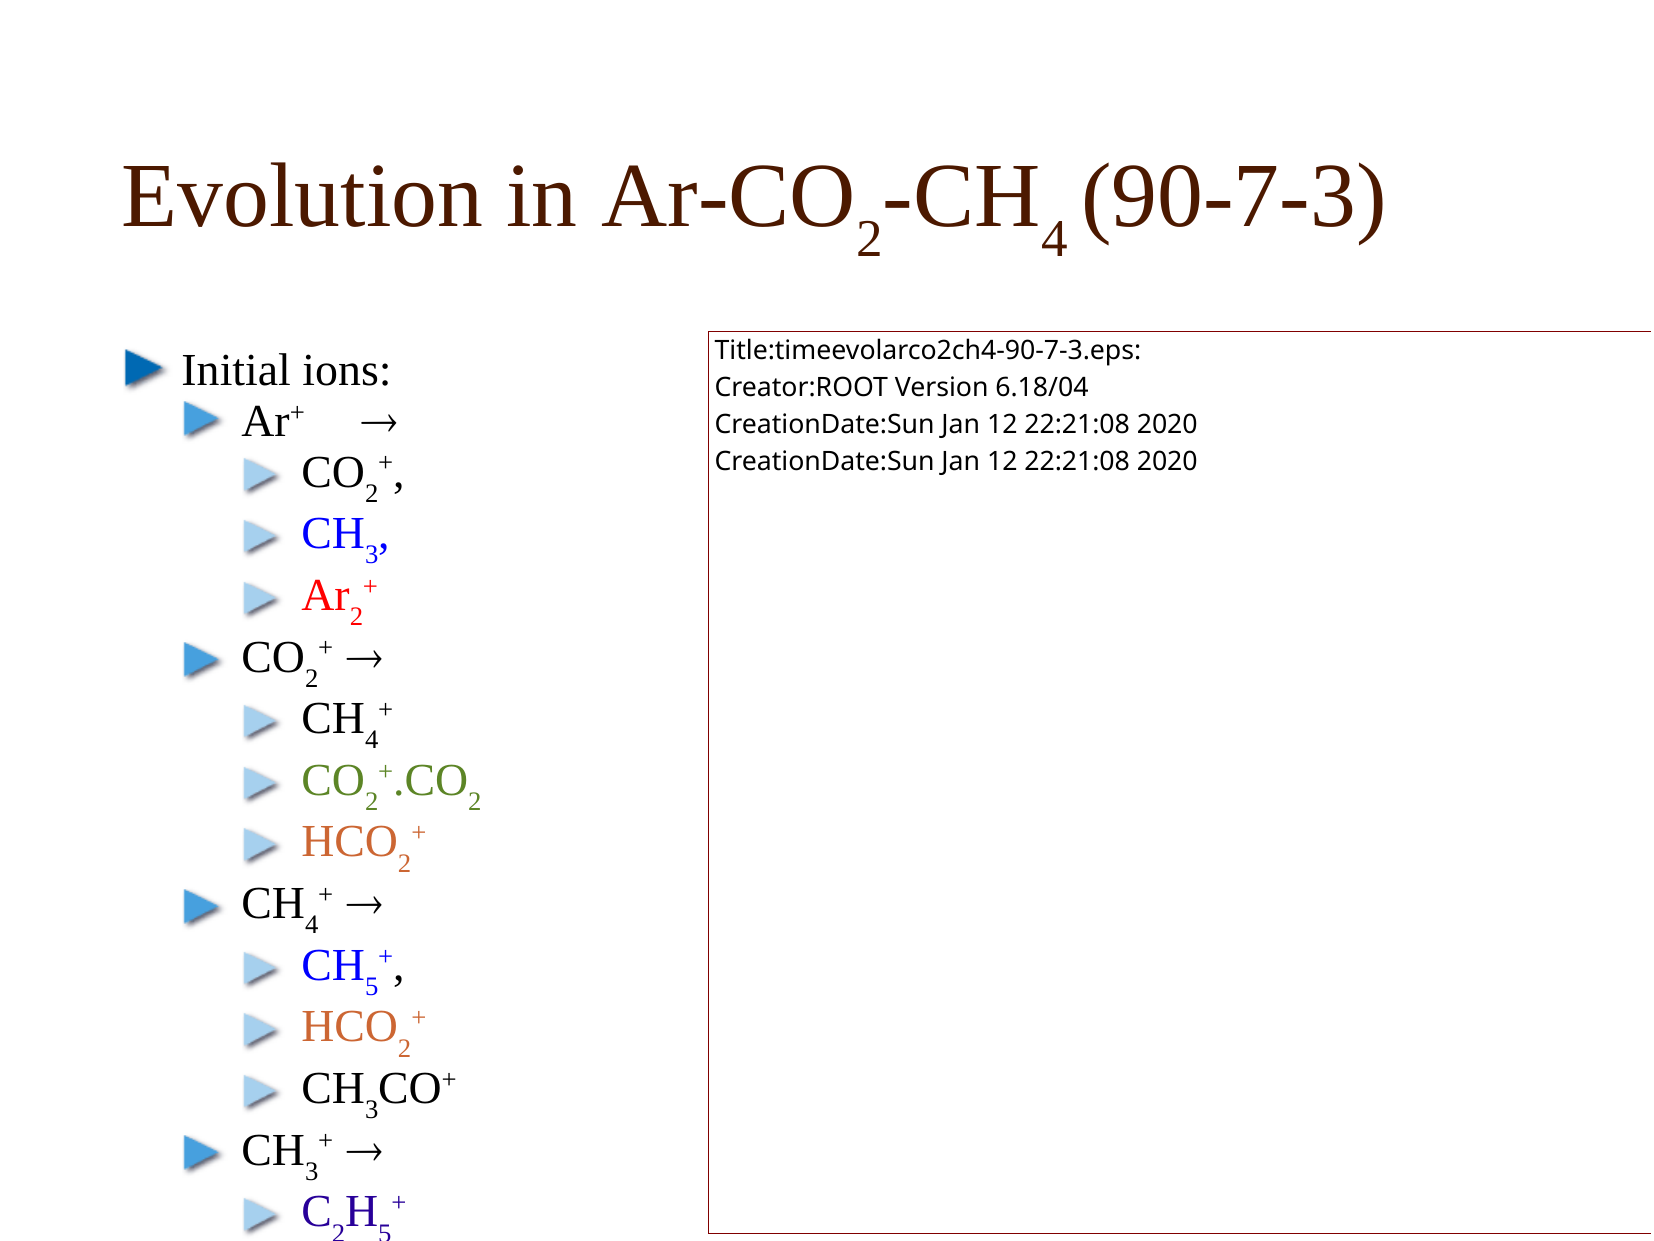

# Evolution in Ar-CO2-CH4 (90-7-3)
Initial ions:
Ar+ 	
CO2+,
CH3,
Ar2+
CO2+ 
CH4+
CO2+.CO2
HCO2+
CH4+ 
CH5+,
HCO2+
CH3CO+
CH3+ 
C2H5+